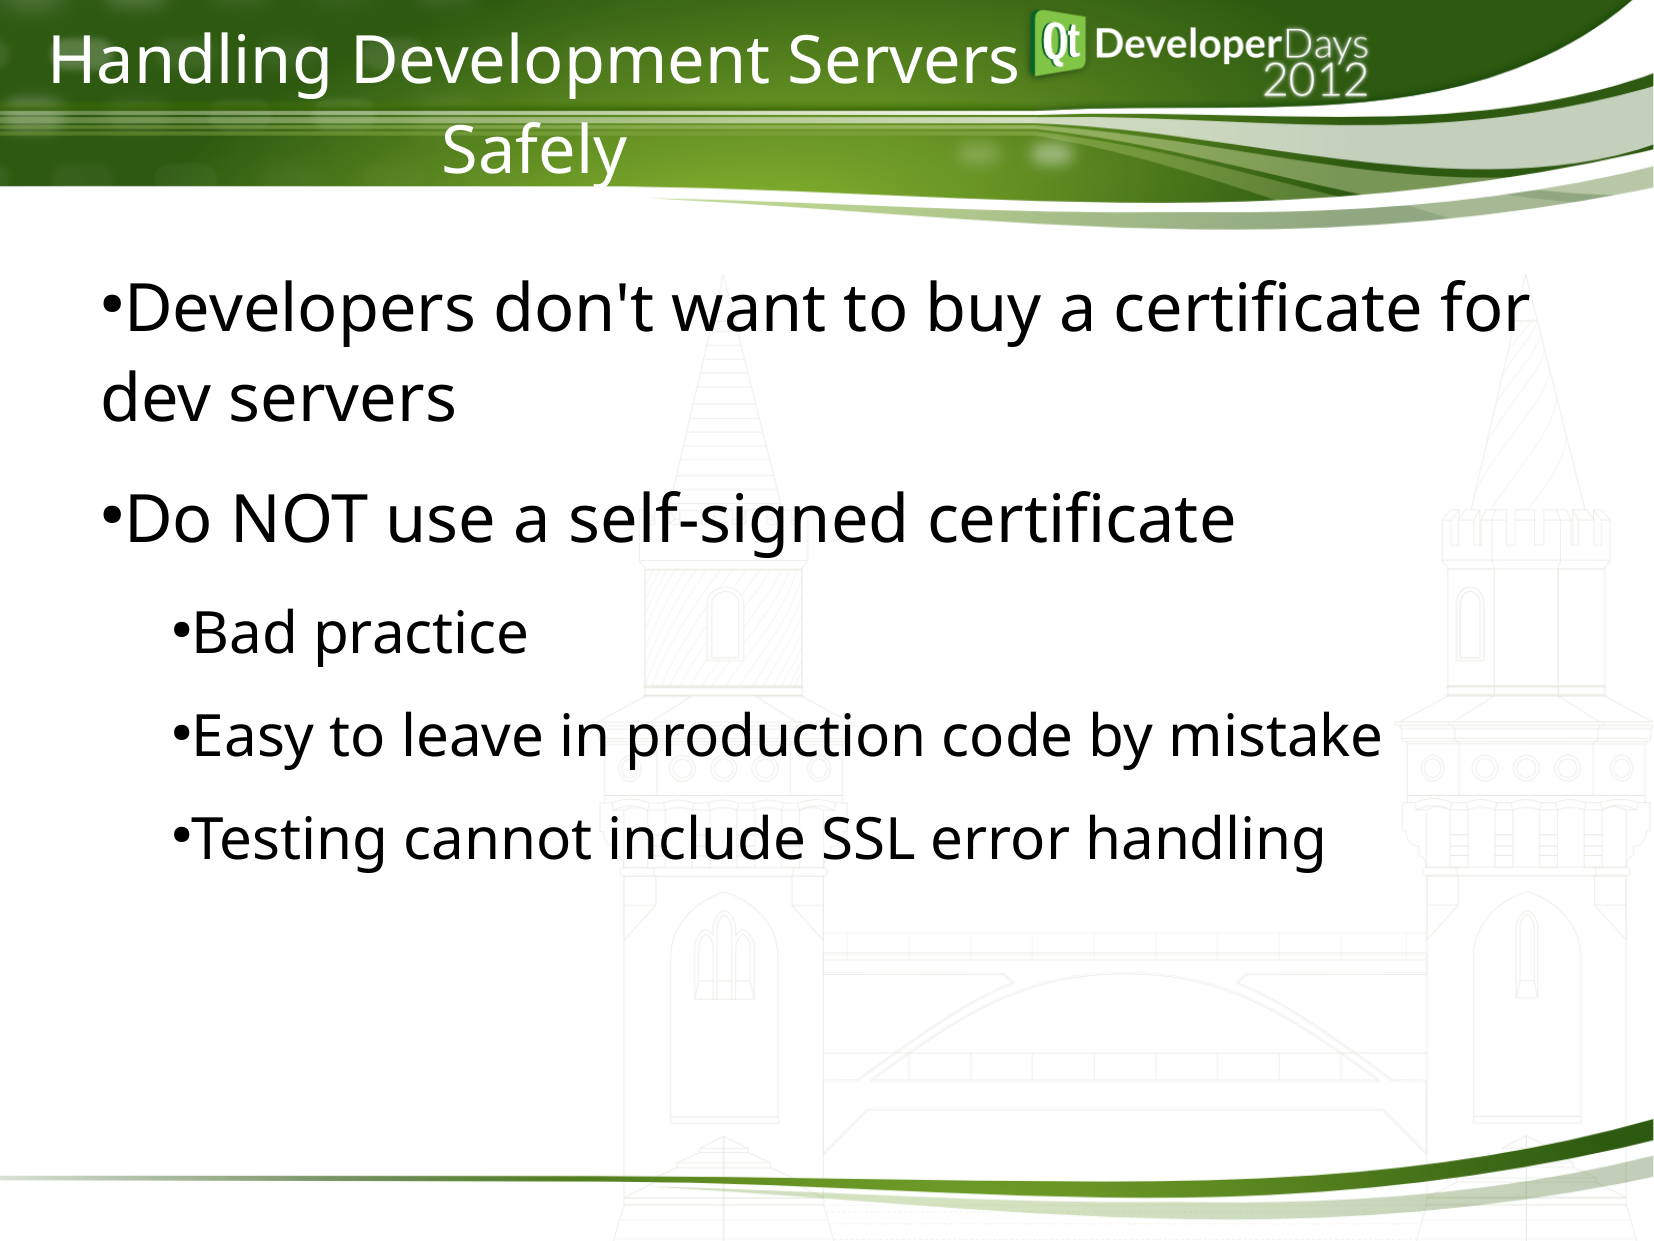

# Handling Development Servers Safely
Developers don't want to buy a certificate for dev servers
Do NOT use a self-signed certificate
Bad practice
Easy to leave in production code by mistake
Testing cannot include SSL error handling